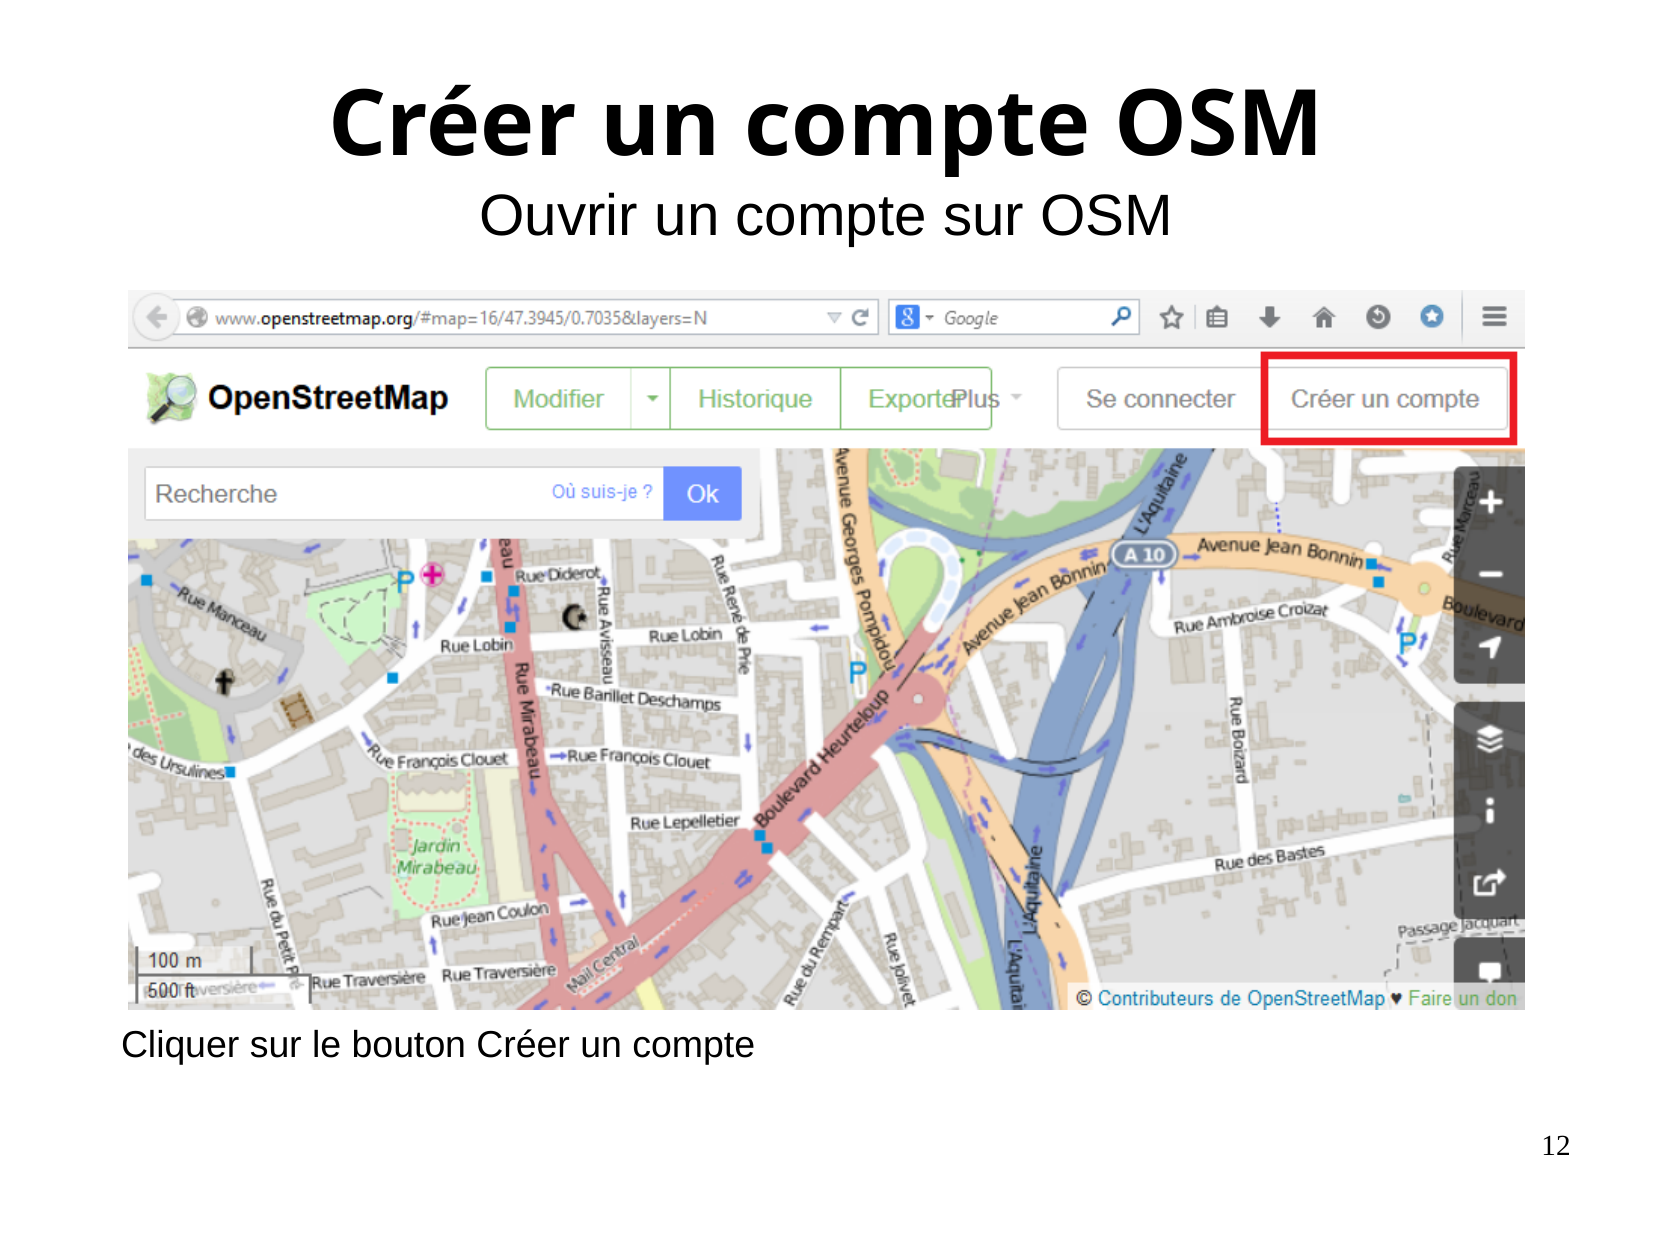

# Créer un compte OSM Ouvrir un compte sur OSM
Cliquer sur le bouton Créer un compte
12